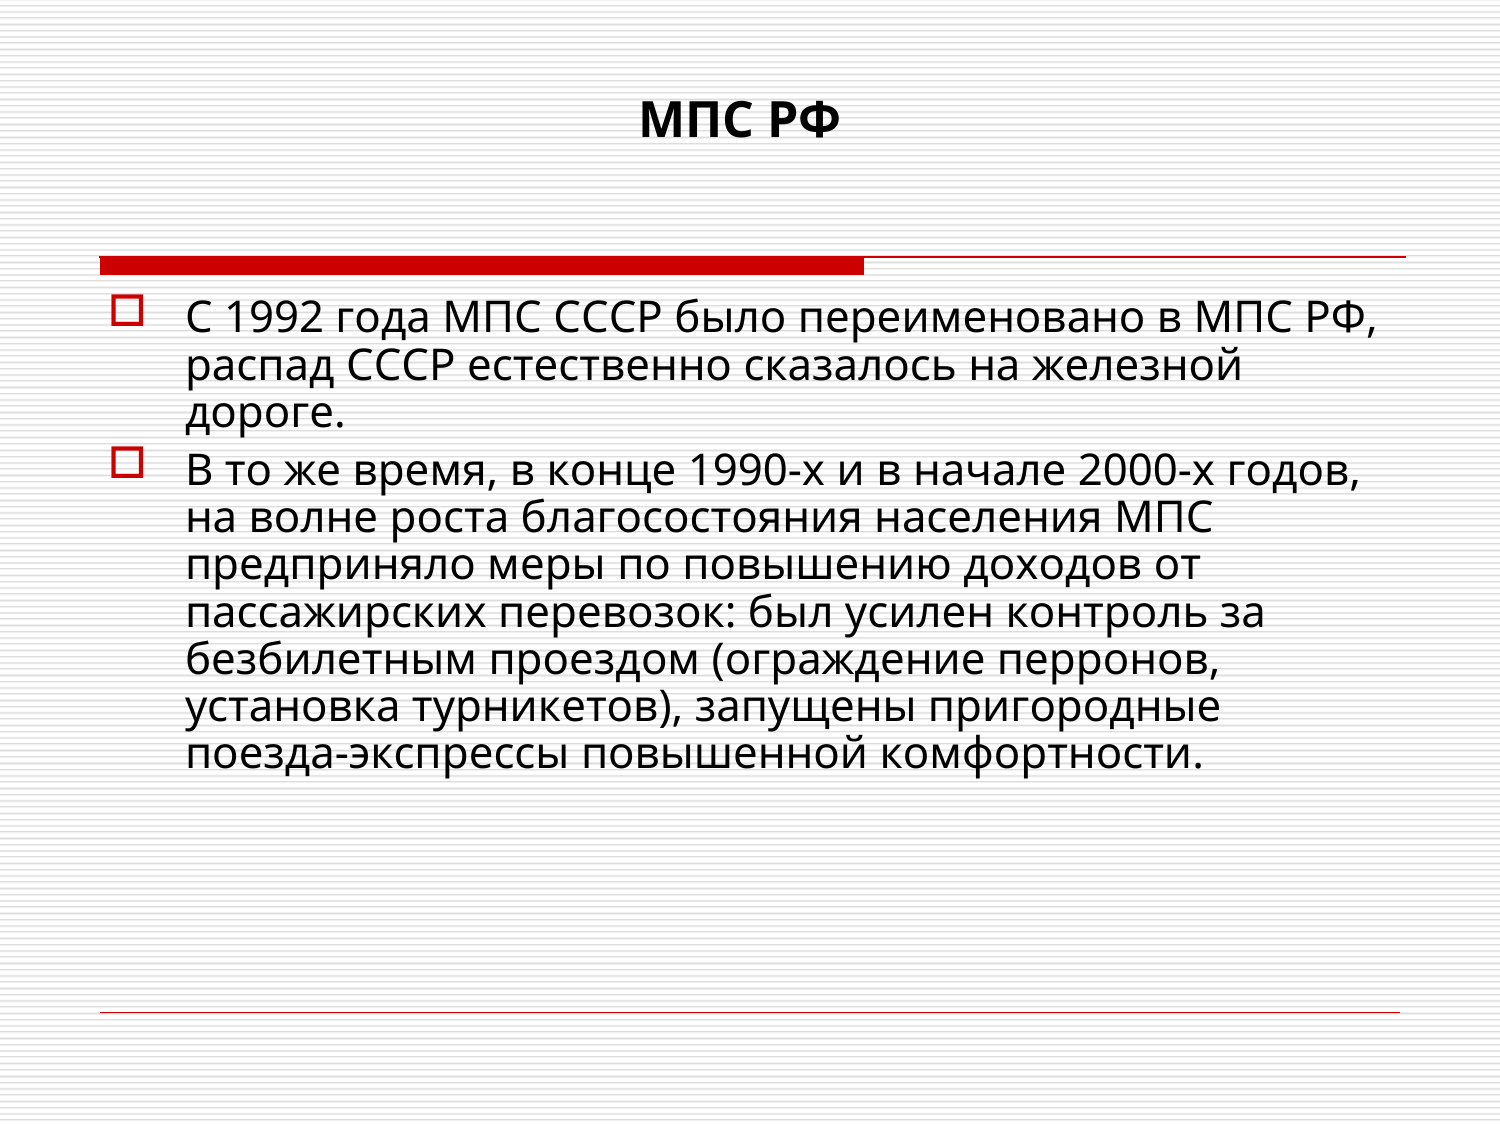

# МПС РФ
С 1992 года МПС СССР было переименовано в МПС РФ, распад СССР естественно сказалось на железной дороге.
В то же время, в конце 1990-х и в начале 2000-х годов, на волне роста благосостояния населения МПС предприняло меры по повышению доходов от пассажирских перевозок: был усилен контроль за безбилетным проездом (ограждение перронов, установка турникетов), запущены пригородные поезда-экспрессы повышенной комфортности.